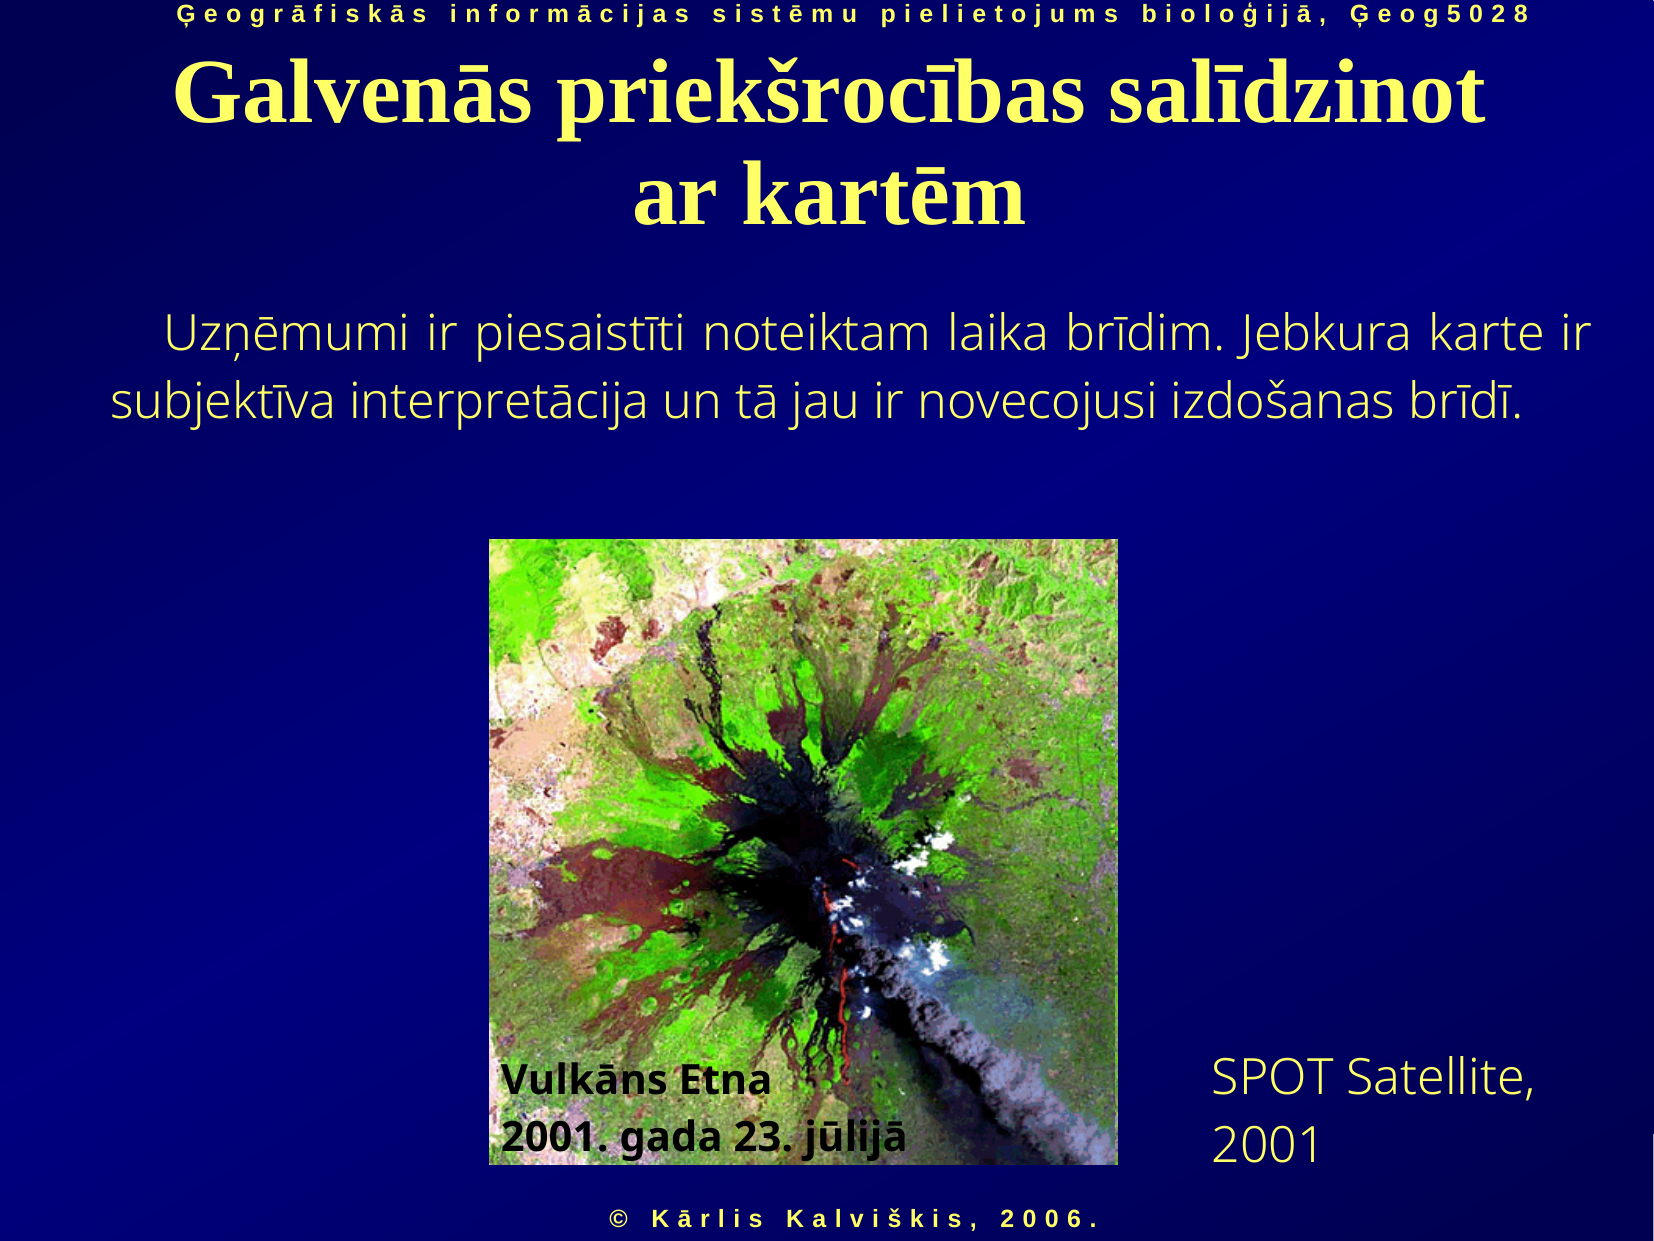

# Galvenās priekšrocības salīdzinot ar kartēm
Uzņēmumi ir piesaistīti noteiktam laika brīdim. Jebkura karte ir subjektīva interpretācija un tā jau ir novecojusi izdošanas brīdī.
Vulkāns Etna
2001. gada 23. jūlijā
Vulkāns Etna
2001. gada 7. jūlijā
SPOT Satellite,
2001